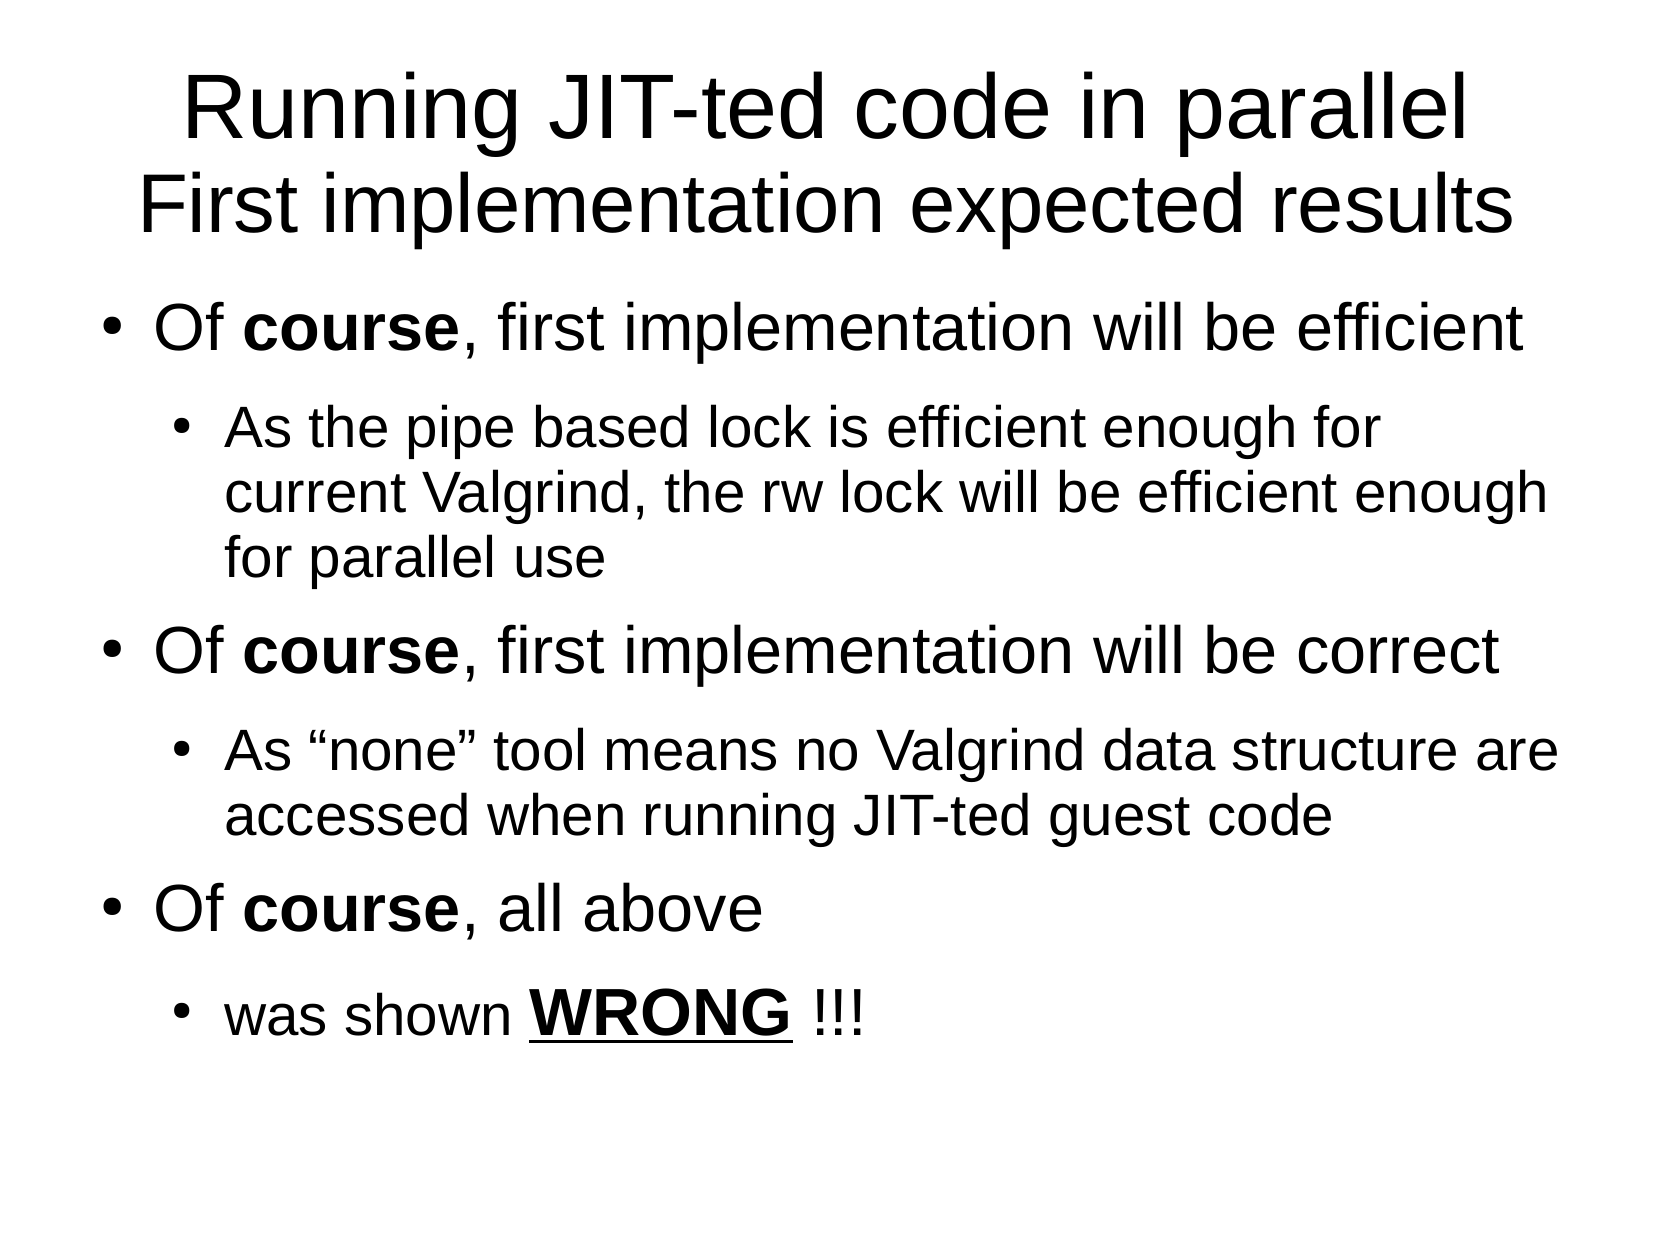

# Running JIT-ted code in parallel First implementation expected results
Of course, first implementation will be efficient
As the pipe based lock is efficient enough for current Valgrind, the rw lock will be efficient enough for parallel use
Of course, first implementation will be correct
As “none” tool means no Valgrind data structure are accessed when running JIT-ted guest code
Of course, all above
was shown WRONG !!!